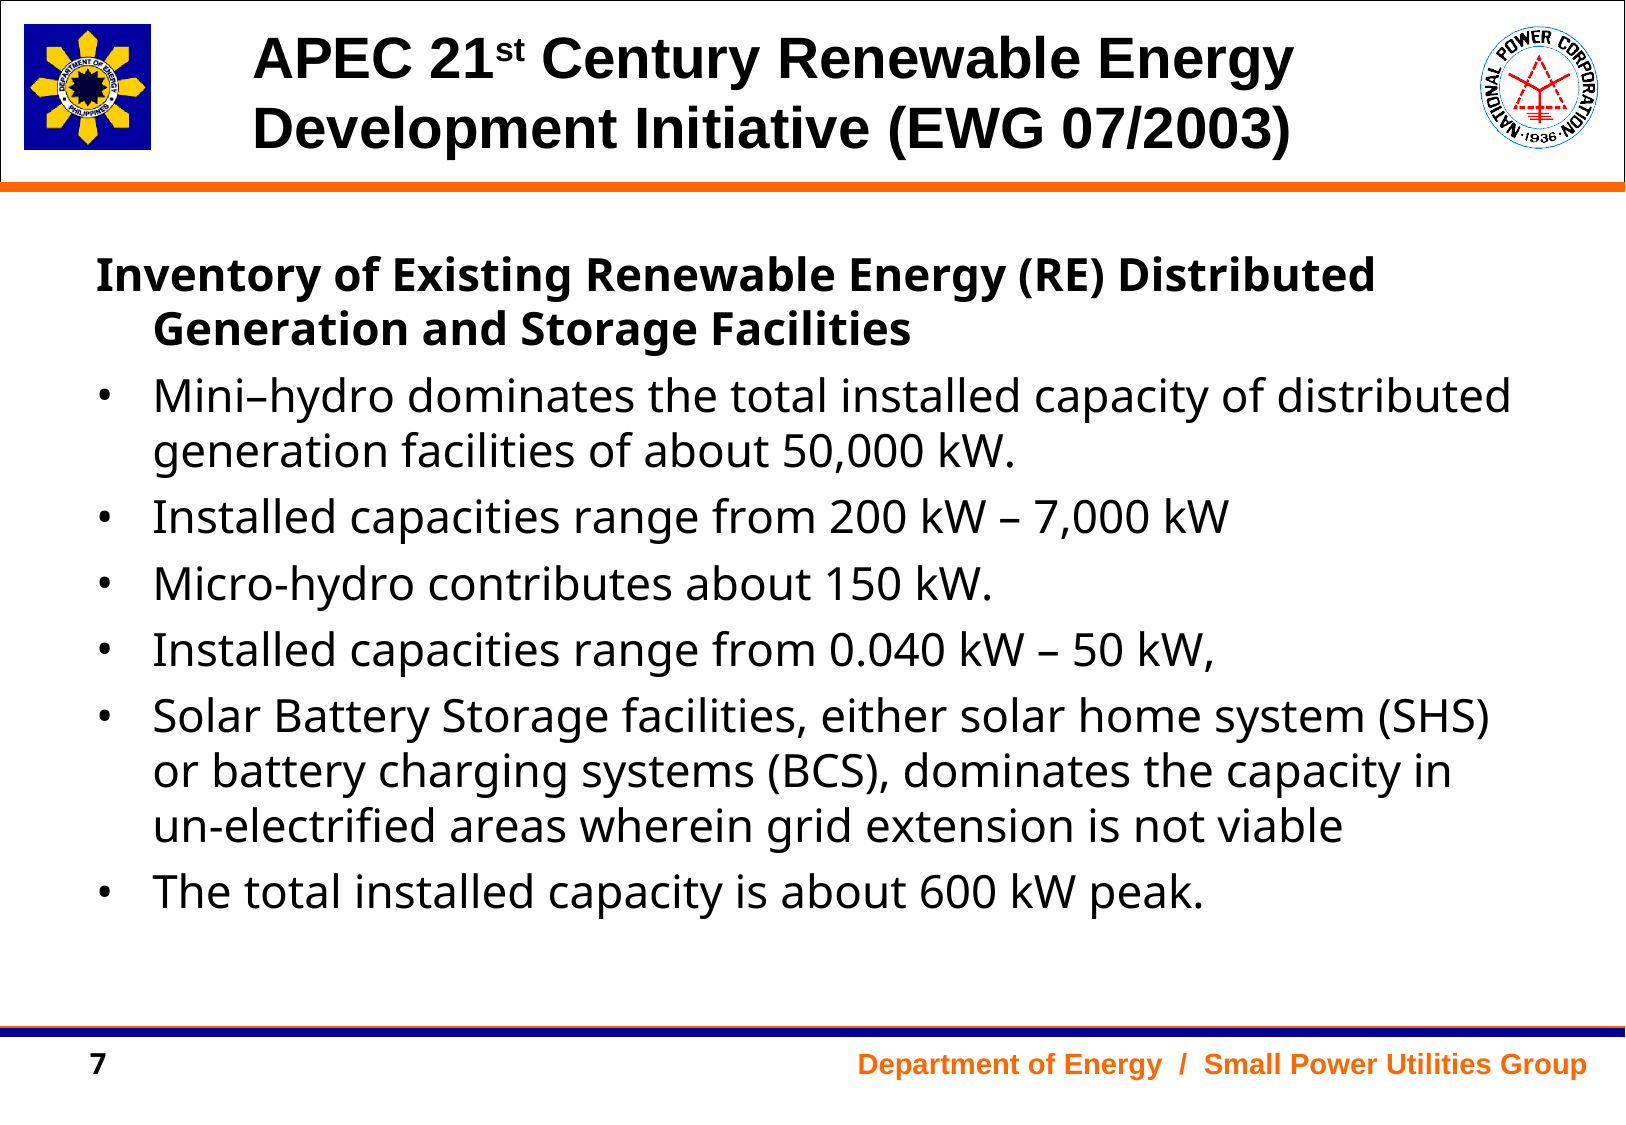

#
Inventory of Existing Renewable Energy (RE) Distributed Generation and Storage Facilities
Mini–hydro dominates the total installed capacity of distributed generation facilities of about 50,000 kW.
Installed capacities range from 200 kW – 7,000 kW
Micro-hydro contributes about 150 kW.
Installed capacities range from 0.040 kW – 50 kW,
Solar Battery Storage facilities, either solar home system (SHS) or battery charging systems (BCS), dominates the capacity in un-electrified areas wherein grid extension is not viable
The total installed capacity is about 600 kW peak.
7